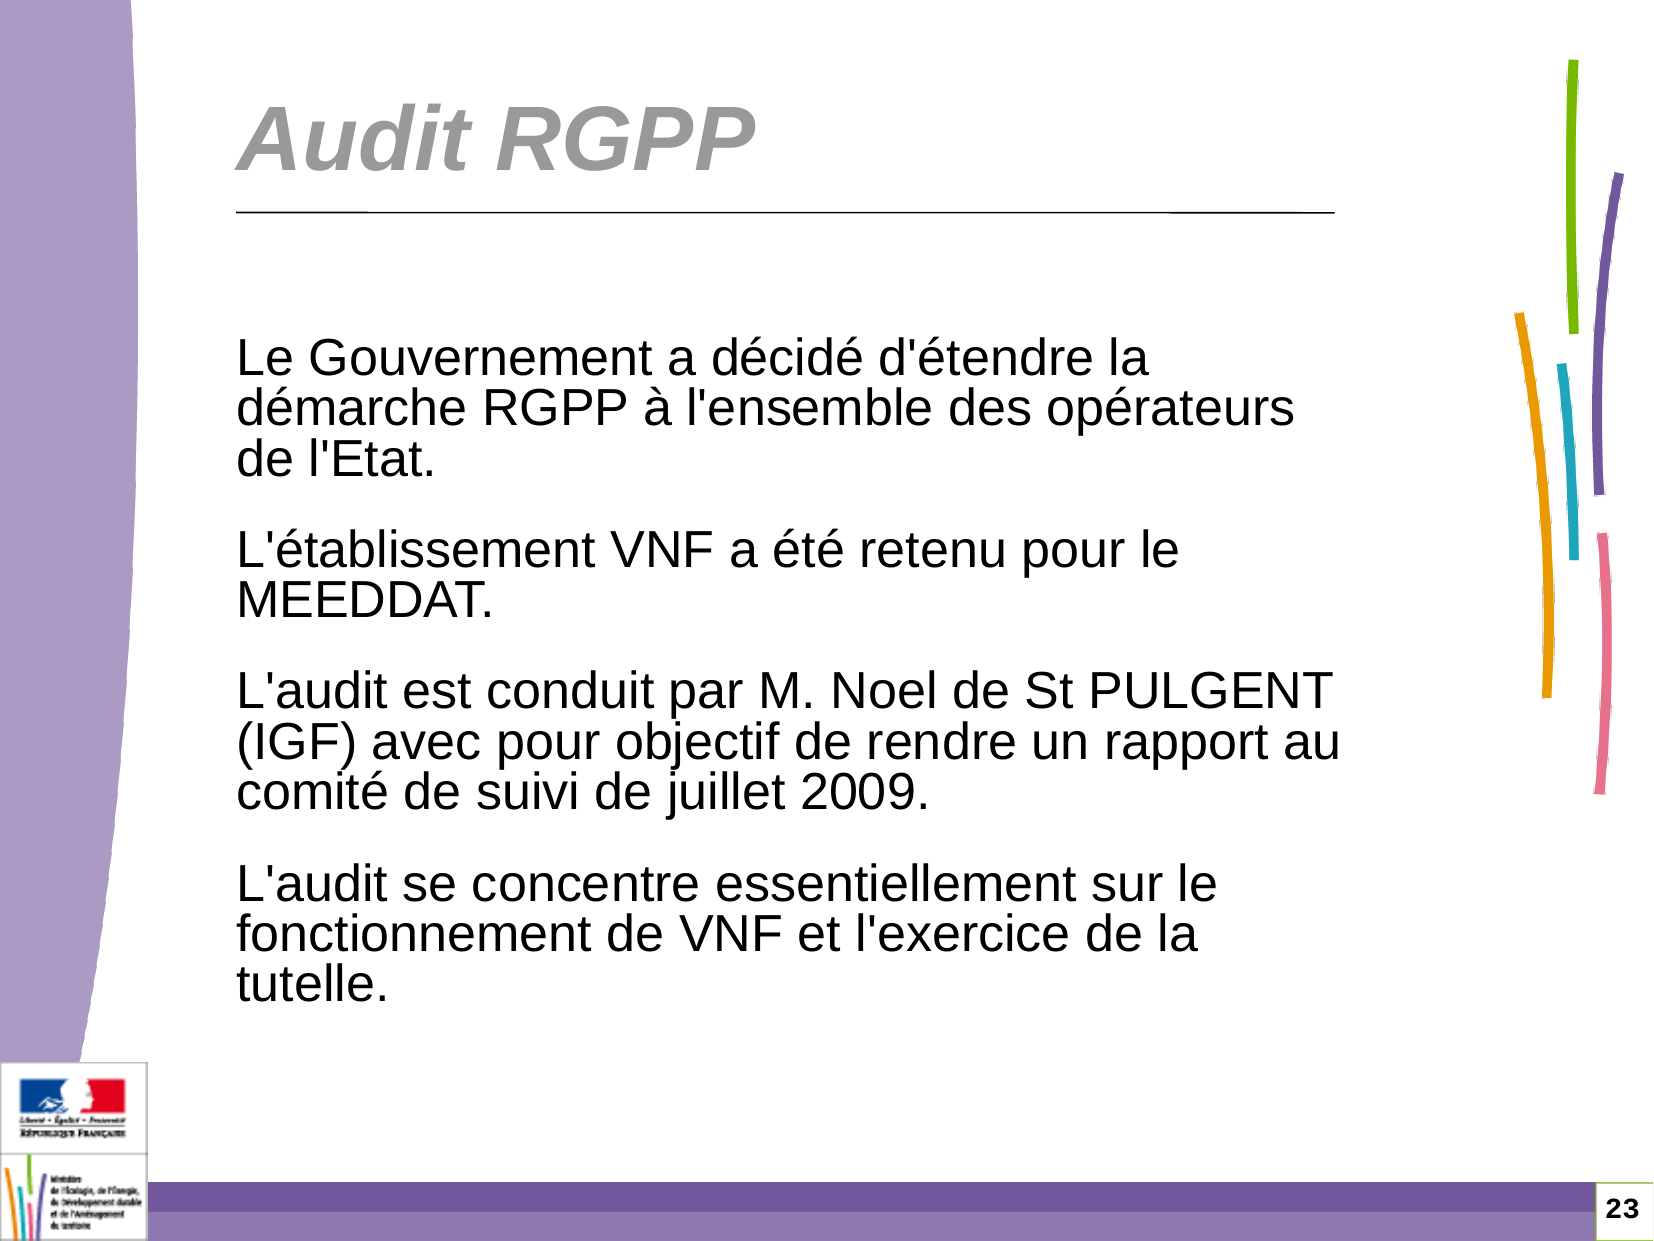

# Audit RGPP
Le Gouvernement a décidé d'étendre la démarche RGPP à l'ensemble des opérateurs de l'Etat.
L'établissement VNF a été retenu pour le MEEDDAT.
L'audit est conduit par M. Noel de St PULGENT (IGF) avec pour objectif de rendre un rapport au comité de suivi de juillet 2009.
L'audit se concentre essentiellement sur le fonctionnement de VNF et l'exercice de la tutelle.
23